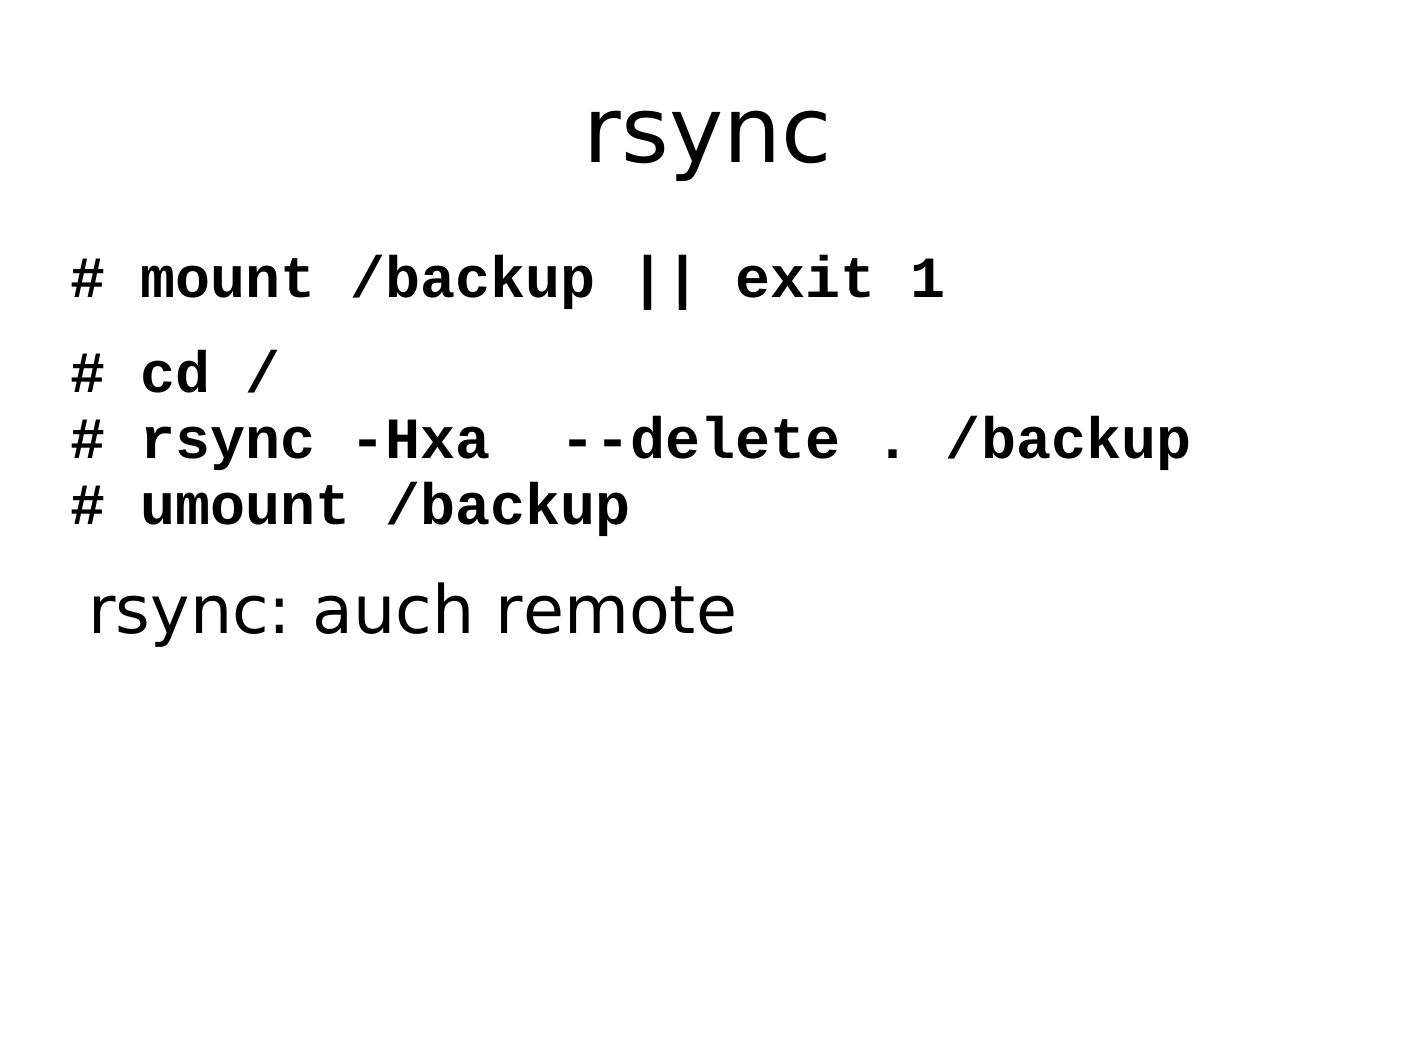

# rsync
# mount /backup || exit 1
# cd / # rsync -Hxa --delete . /backup # umount /backup
rsync: auch remote